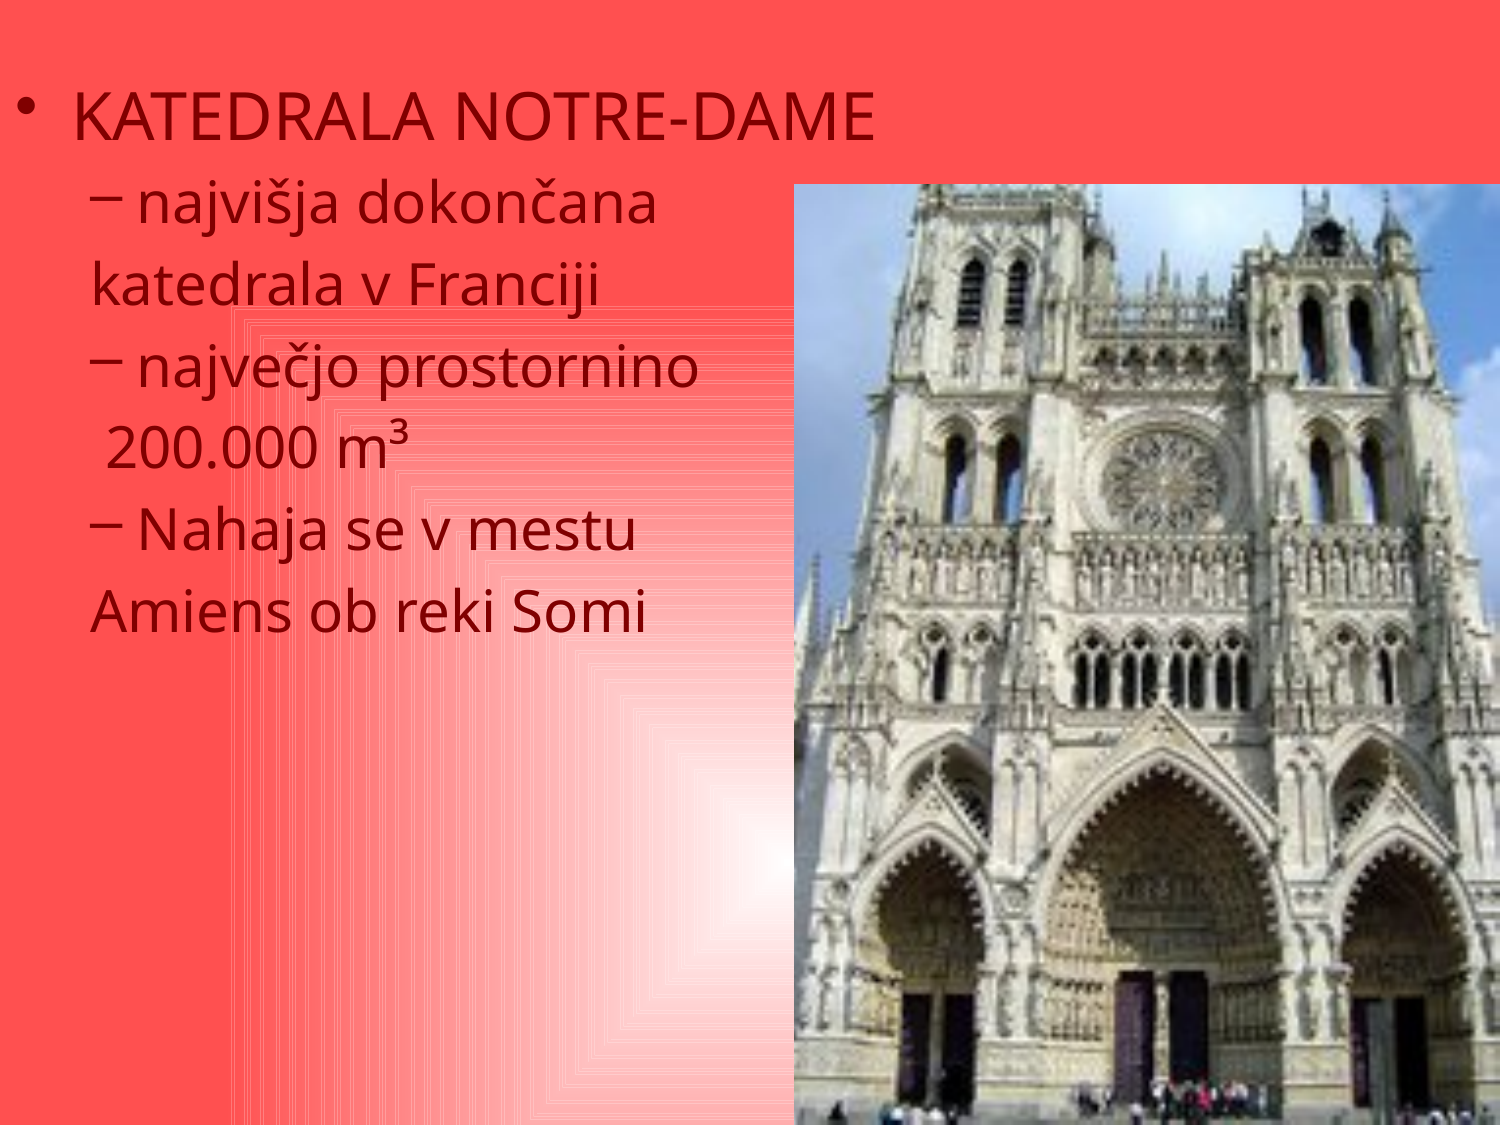

# KATEDRALA NOTRE-DAME
najvišja dokončana
katedrala v Franciji
največjo prostornino
 200.000 m³
Nahaja se v mestu
Amiens ob reki Somi